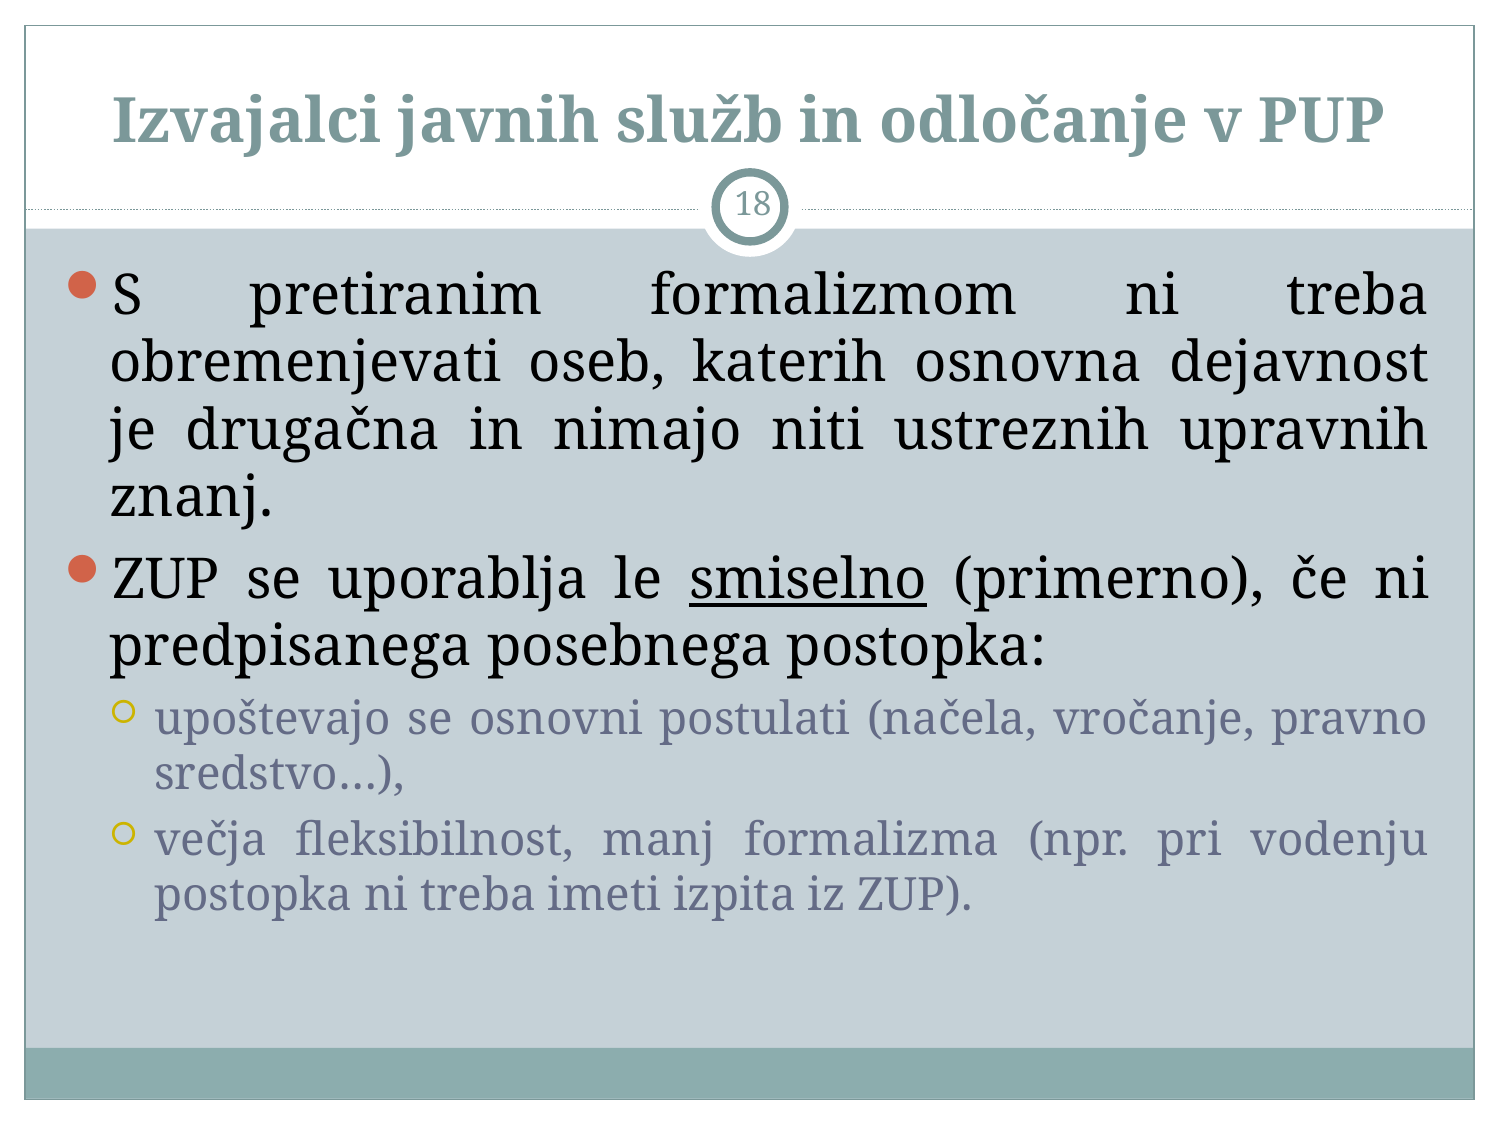

# Izvajalci javnih služb in odločanje v PUP
S pretiranim formalizmom ni treba obremenjevati oseb, katerih osnovna dejavnost je drugačna in nimajo niti ustreznih upravnih znanj.
ZUP se uporablja le smiselno (primerno), če ni predpisanega posebnega postopka:
upoštevajo se osnovni postulati (načela, vročanje, pravno sredstvo…),
večja fleksibilnost, manj formalizma (npr. pri vodenju postopka ni treba imeti izpita iz ZUP).